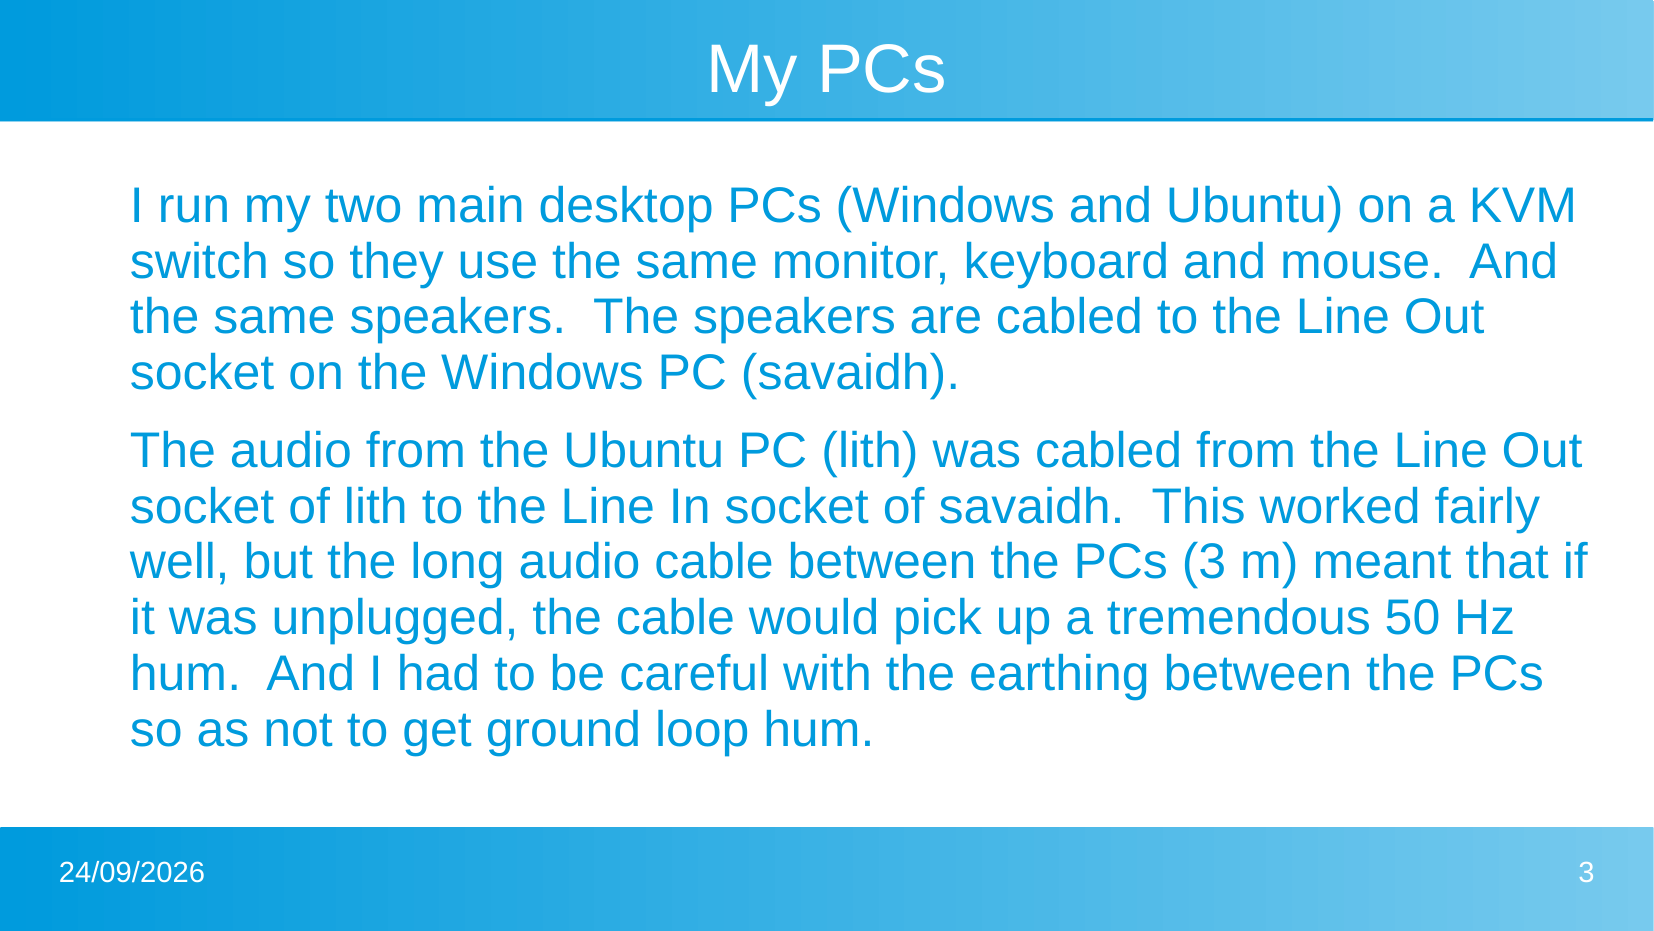

# My PCs
I run my two main desktop PCs (Windows and Ubuntu) on a KVM switch so they use the same monitor, keyboard and mouse. And the same speakers. The speakers are cabled to the Line Out socket on the Windows PC (savaidh).
The audio from the Ubuntu PC (lith) was cabled from the Line Out socket of lith to the Line In socket of savaidh. This worked fairly well, but the long audio cable between the PCs (3 m) meant that if it was unplugged, the cable would pick up a tremendous 50 Hz hum. And I had to be careful with the earthing between the PCs so as not to get ground loop hum.
3